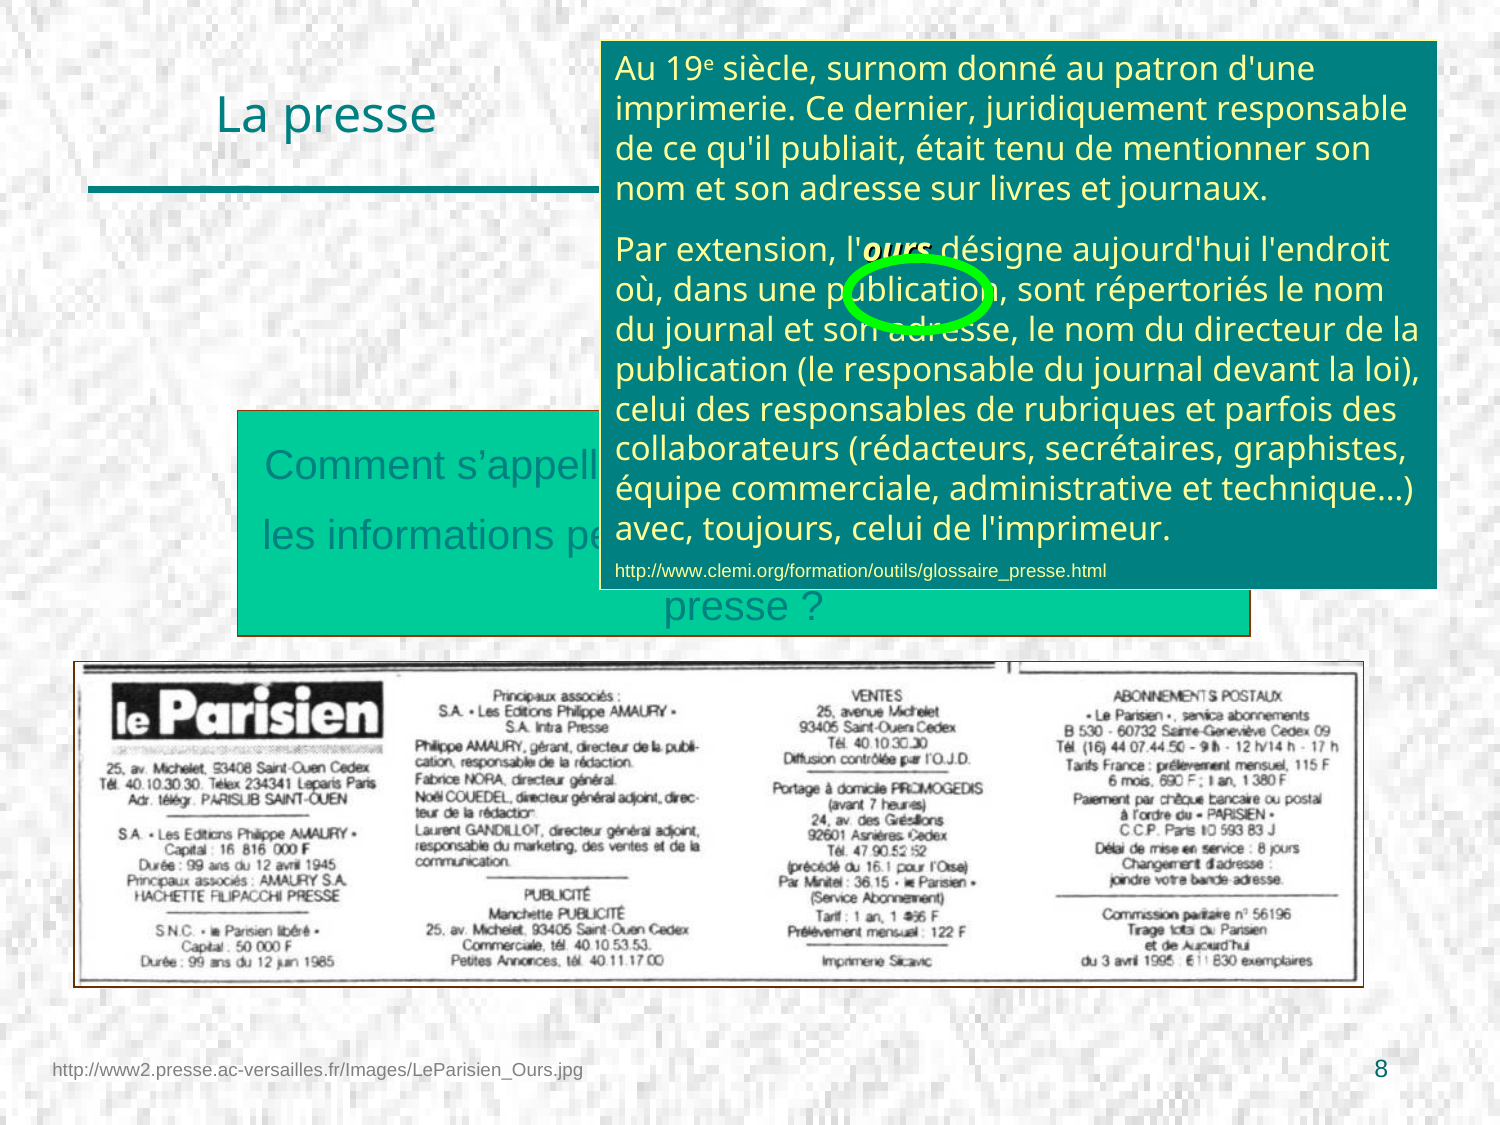

Au 19e siècle, surnom donné au patron d'une imprimerie. Ce dernier, juridiquement responsable de ce qu'il publiait, était tenu de mentionner son nom et son adresse sur livres et journaux.
Par extension, l'ours désigne aujourd'hui l'endroit où, dans une publication, sont répertoriés le nom du journal et son adresse, le nom du directeur de la publication (le responsable du journal devant la loi), celui des responsables de rubriques et parfois des collaborateurs (rédacteurs, secrétaires, graphistes, équipe commerciale, administrative et technique…) avec, toujours, celui de l'imprimeur.
http://www.clemi.org/formation/outils/glossaire_presse.html
La presse
Comment s’appelle le bloc de texte où apparaissent les informations permettant d’identifier un organe de presse ?
8
http://www2.presse.ac-versailles.fr/Images/LeParisien_Ours.jpg